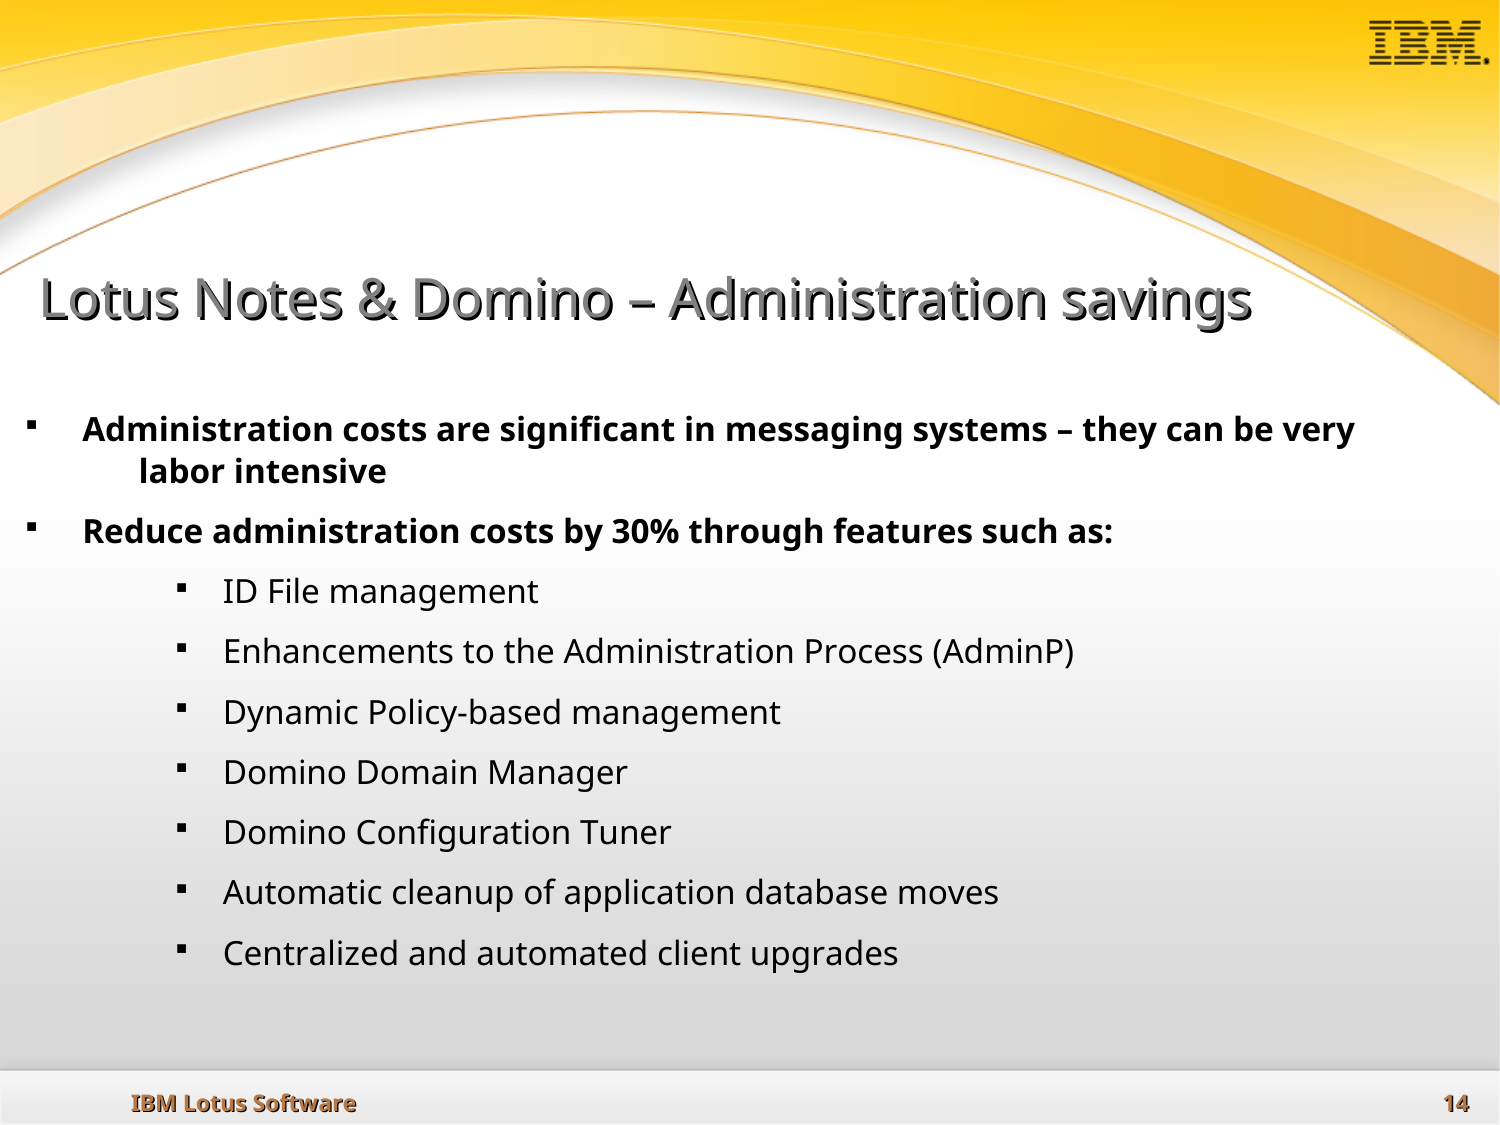

# Lotus Notes & Domino – Administration savings
Administration costs are significant in messaging systems – they can be very labor intensive
Reduce administration costs by 30% through features such as:
ID File management
Enhancements to the Administration Process (AdminP)
Dynamic Policy-based management
Domino Domain Manager
Domino Configuration Tuner
Automatic cleanup of application database moves
Centralized and automated client upgrades
IBM Lotus Software
14